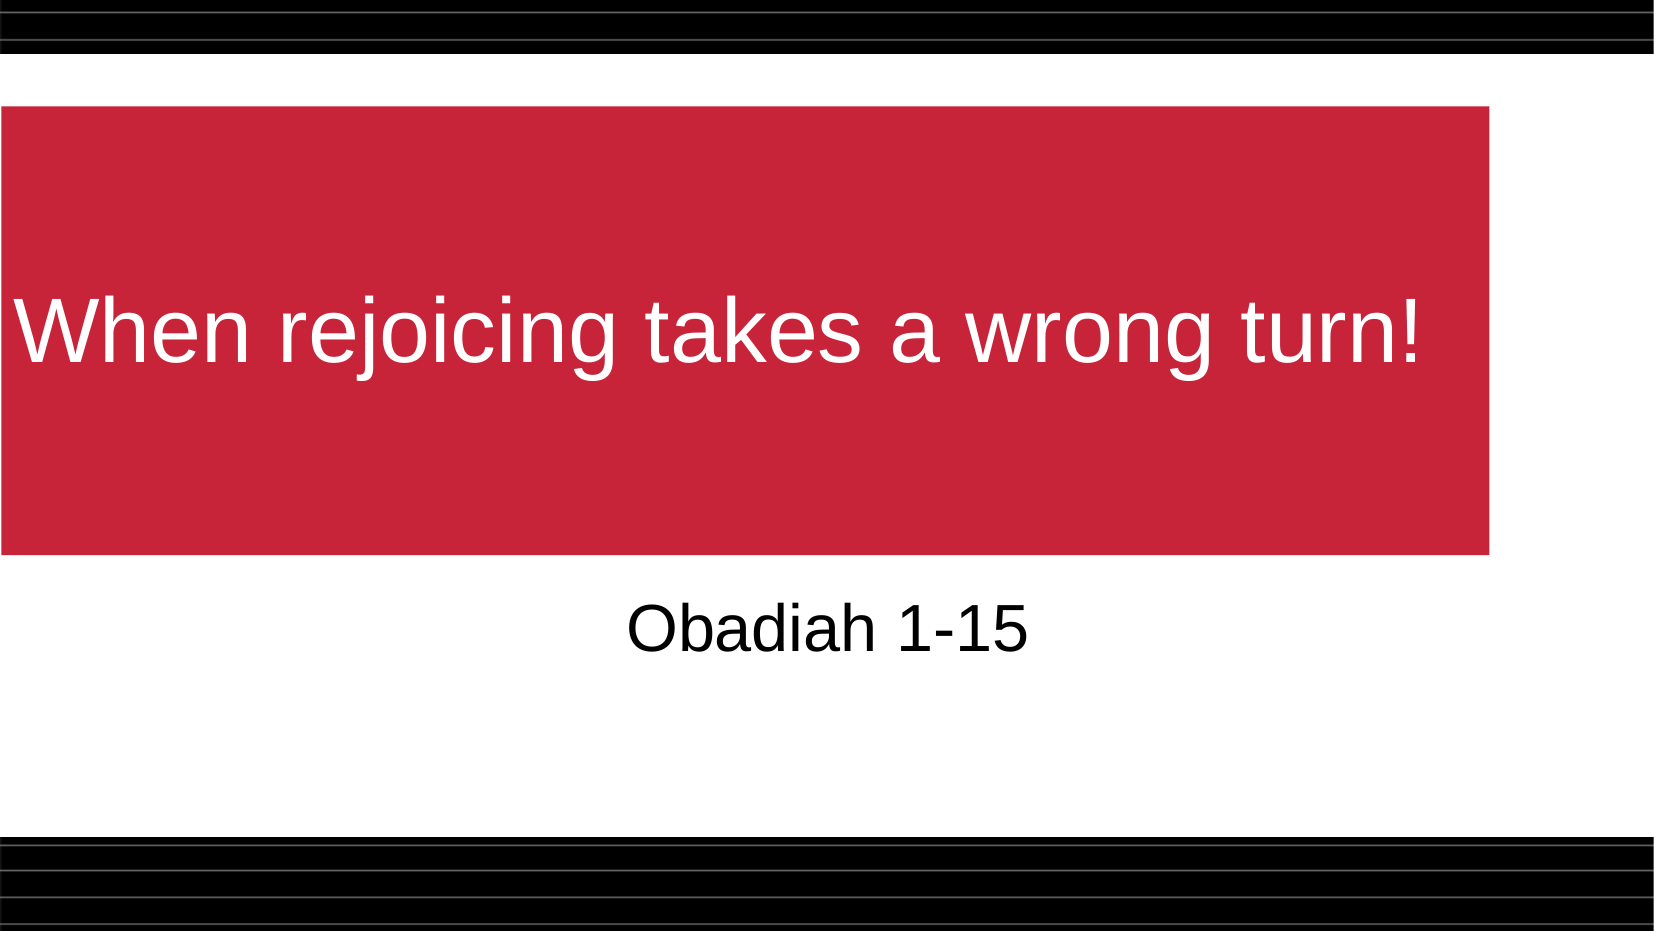

# When rejoicing takes a wrong turn!
Obadiah 1-15